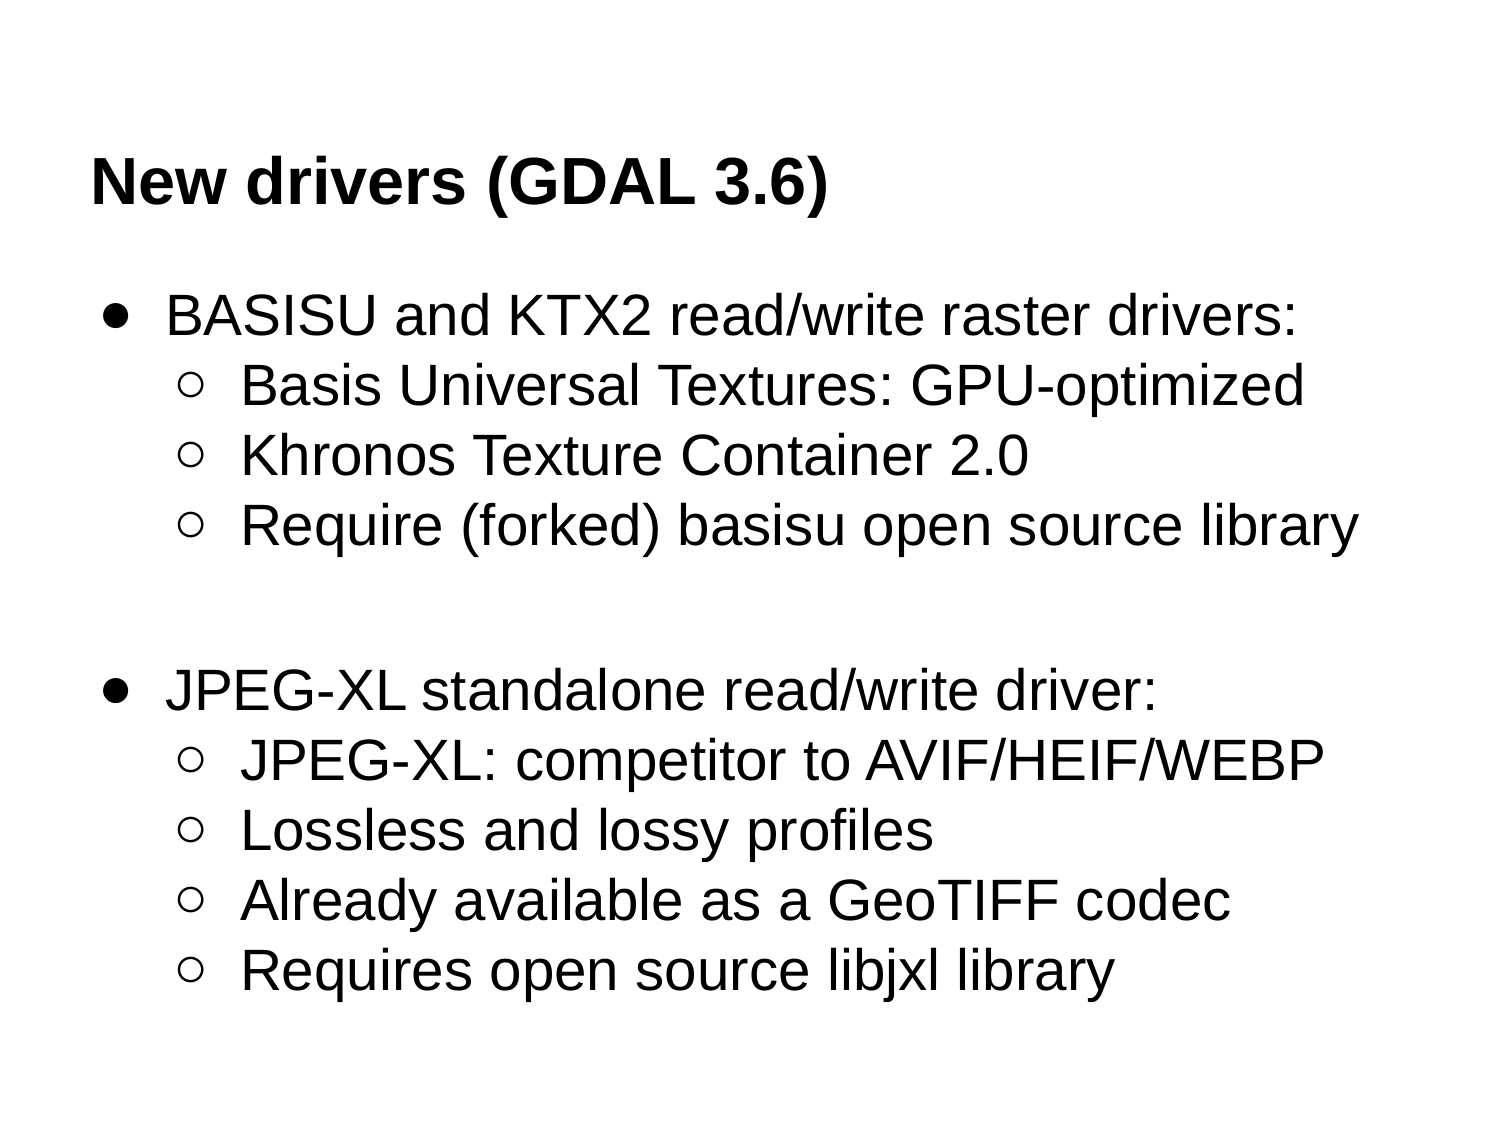

# New drivers (GDAL 3.6)
BASISU and KTX2 read/write raster drivers:
Basis Universal Textures: GPU-optimized
Khronos Texture Container 2.0
Require (forked) basisu open source library
JPEG-XL standalone read/write driver:
JPEG-XL: competitor to AVIF/HEIF/WEBP
Lossless and lossy profiles
Already available as a GeoTIFF codec
Requires open source libjxl library